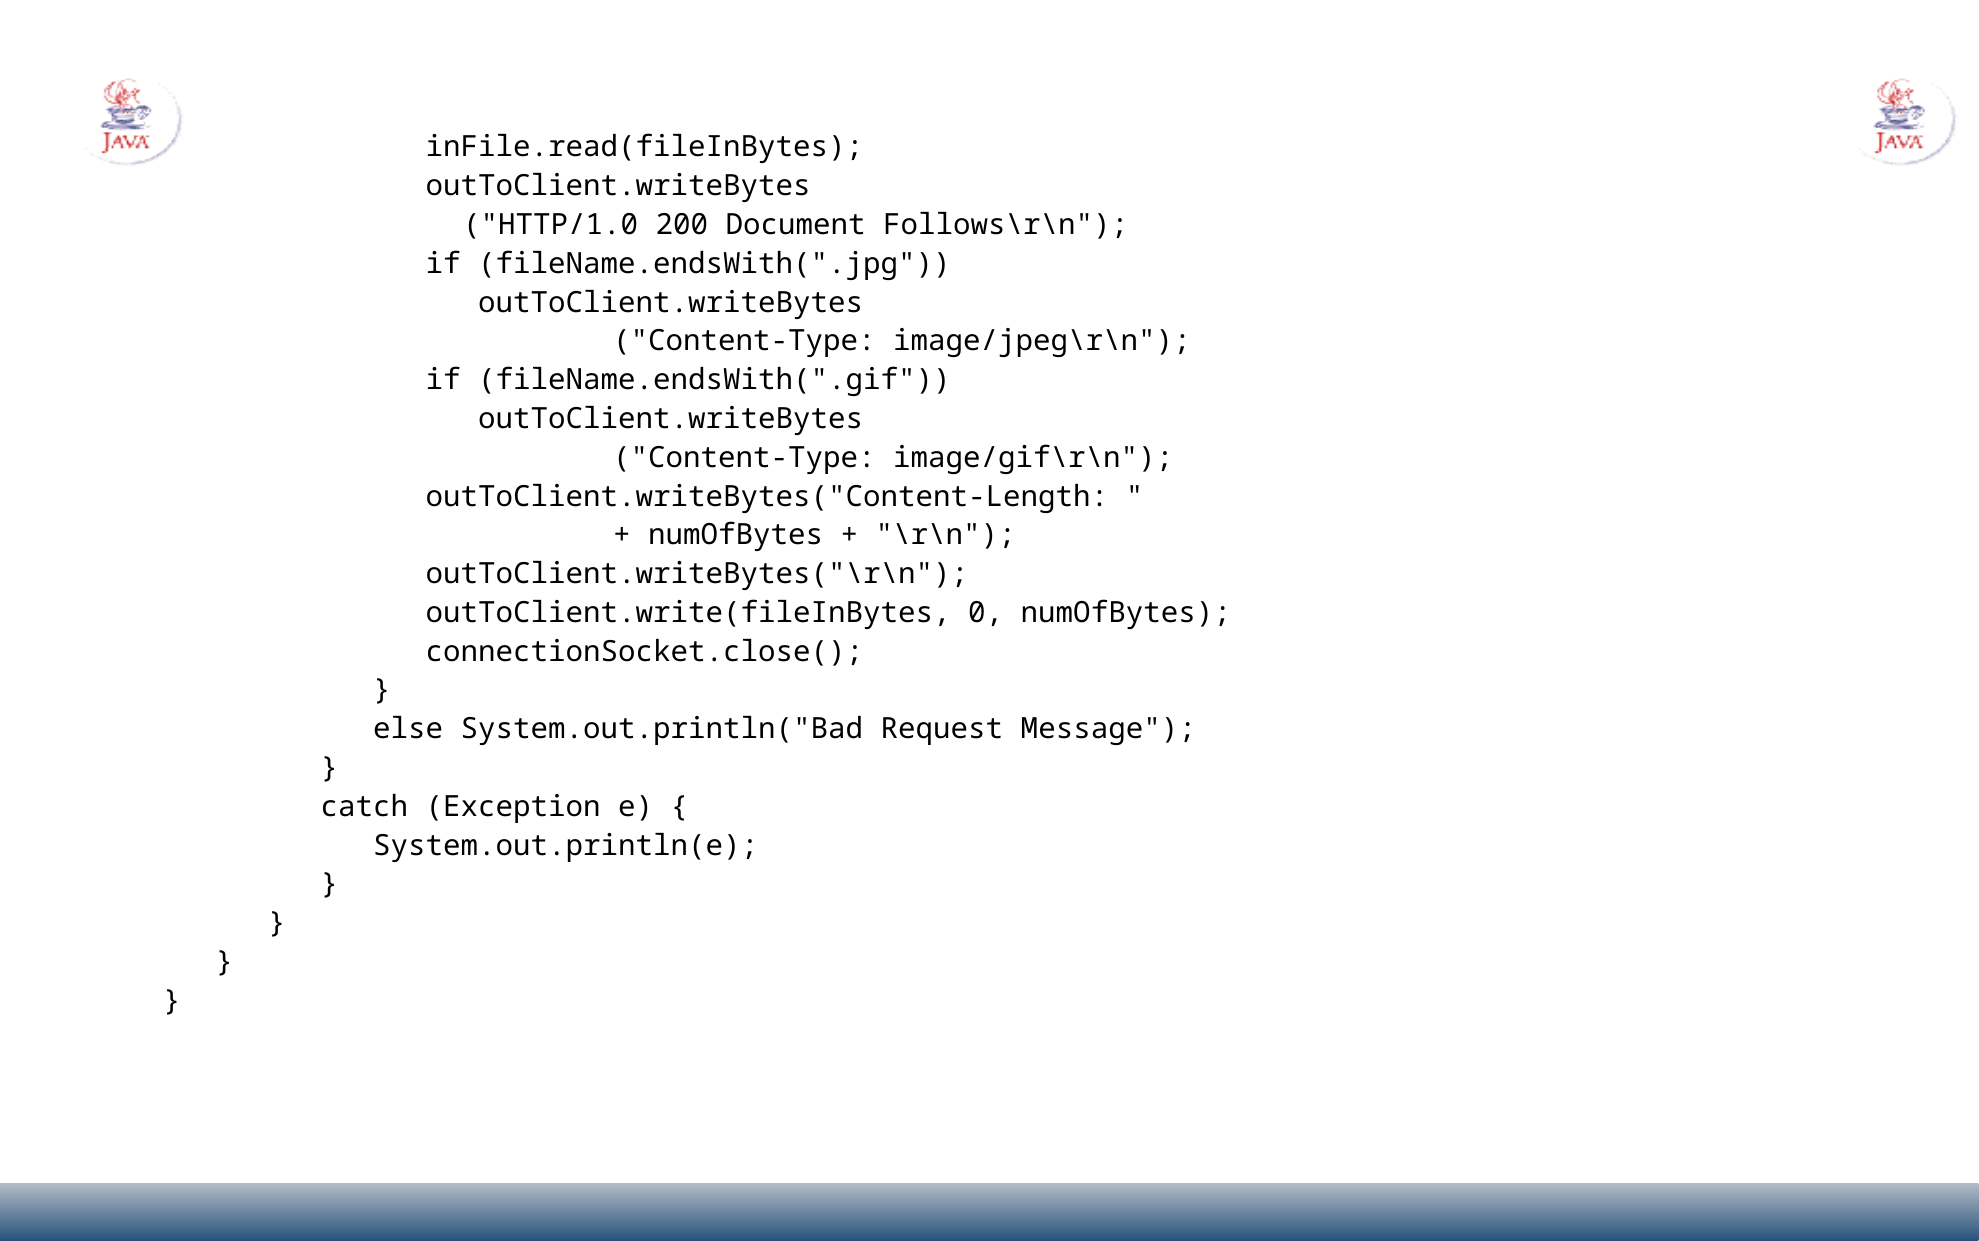

#
 inFile.read(fileInBytes);
 outToClient.writeBytes
			("HTTP/1.0 200 Document Follows\r\n");
 if (fileName.endsWith(".jpg"))
 outToClient.writeBytes
				("Content-Type: image/jpeg\r\n");
 if (fileName.endsWith(".gif"))
 outToClient.writeBytes
				("Content-Type: image/gif\r\n");
 outToClient.writeBytes("Content-Length: "
				+ numOfBytes + "\r\n");
 outToClient.writeBytes("\r\n");
 outToClient.write(fileInBytes, 0, numOfBytes);
 connectionSocket.close();
 }
 else System.out.println("Bad Request Message");
 }
 catch (Exception e) {
 System.out.println(e);
 }
 }
 }
}